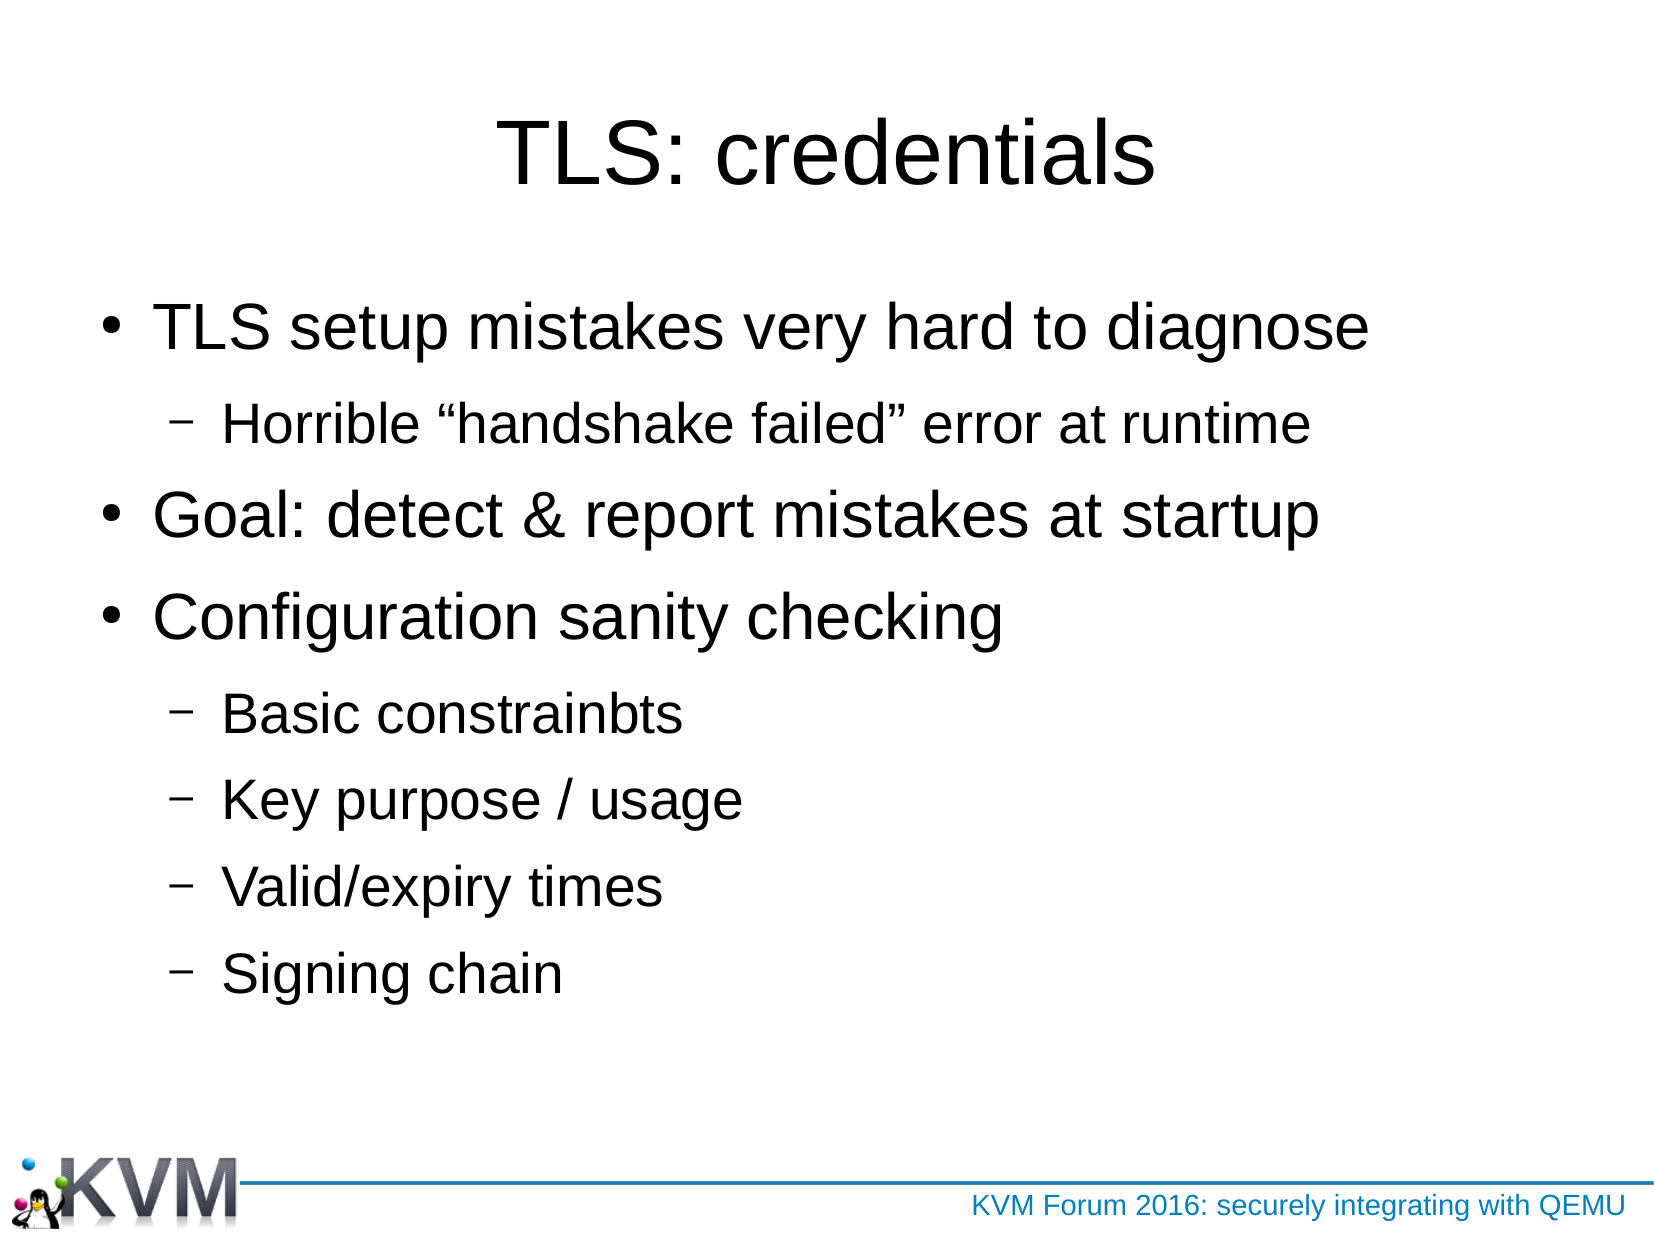

# TLS: credentials
TLS setup mistakes very hard to diagnose
Horrible “handshake failed” error at runtime
Goal: detect & report mistakes at startup
Configuration sanity checking
Basic constrainbts
Key purpose / usage
Valid/expiry times
Signing chain